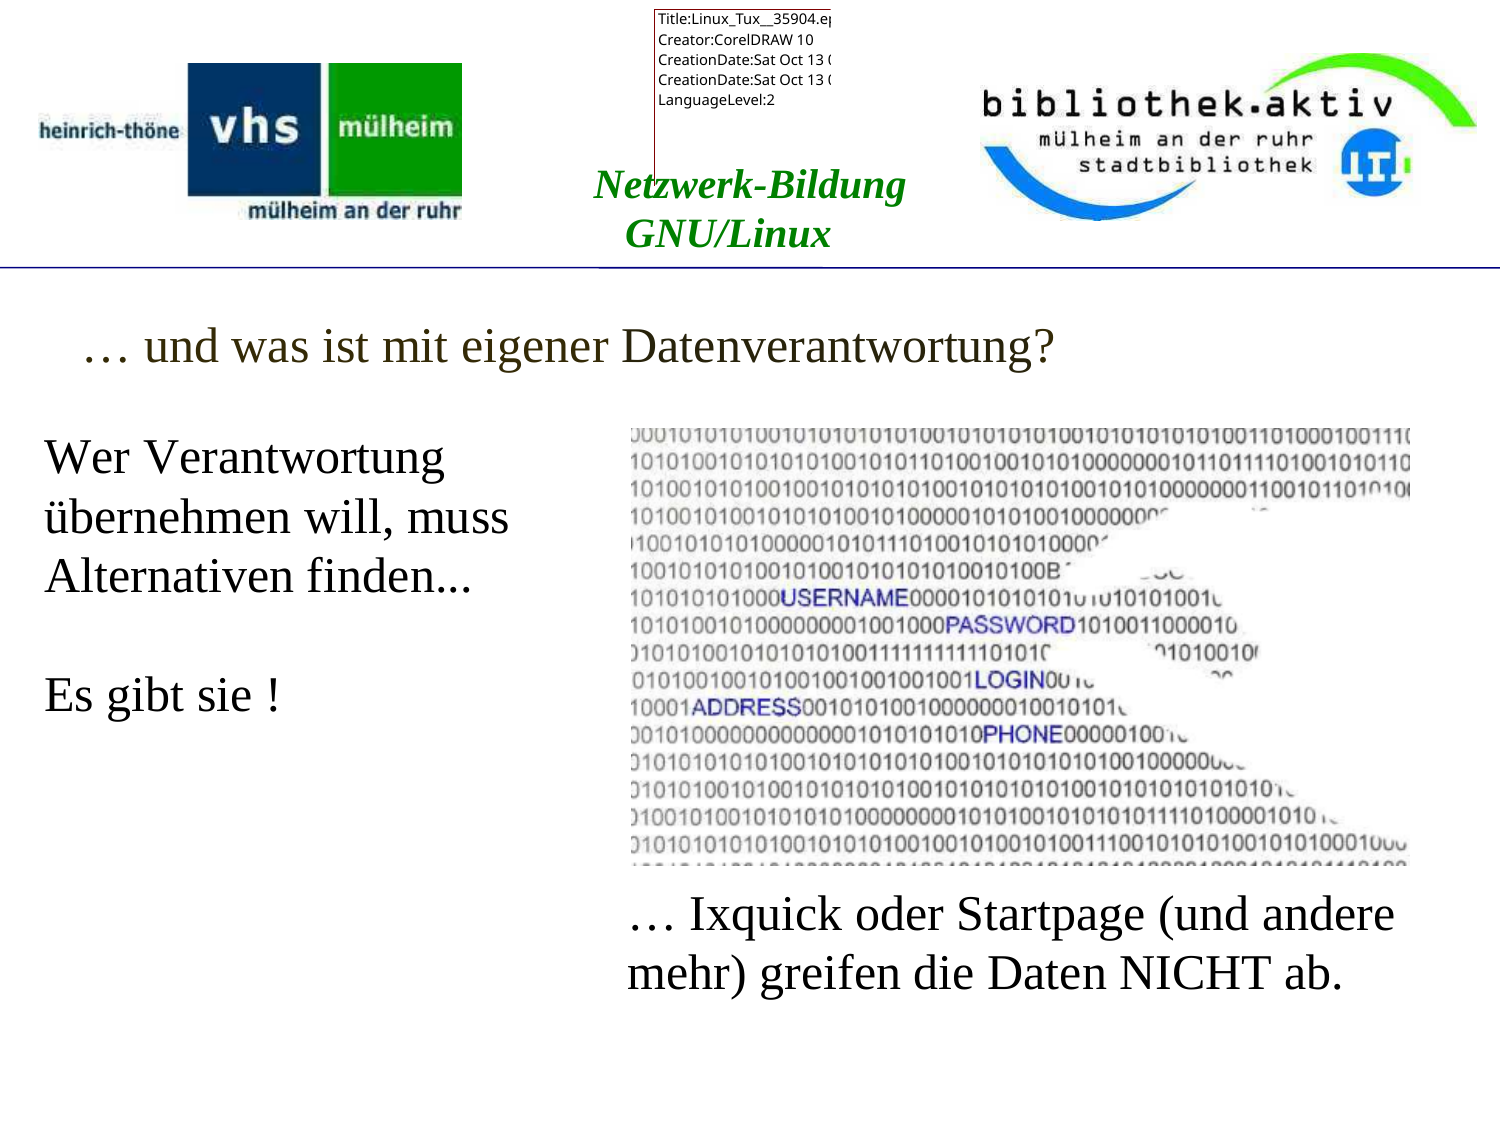

Netzwerk-Bildung
 GNU/Linux
… und was ist mit eigener Datenverantwortung?
Wer Verantwortung übernehmen will, muss Alternativen finden...
Es gibt sie !
… Ixquick oder Startpage (und andere mehr) greifen die Daten NICHT ab.